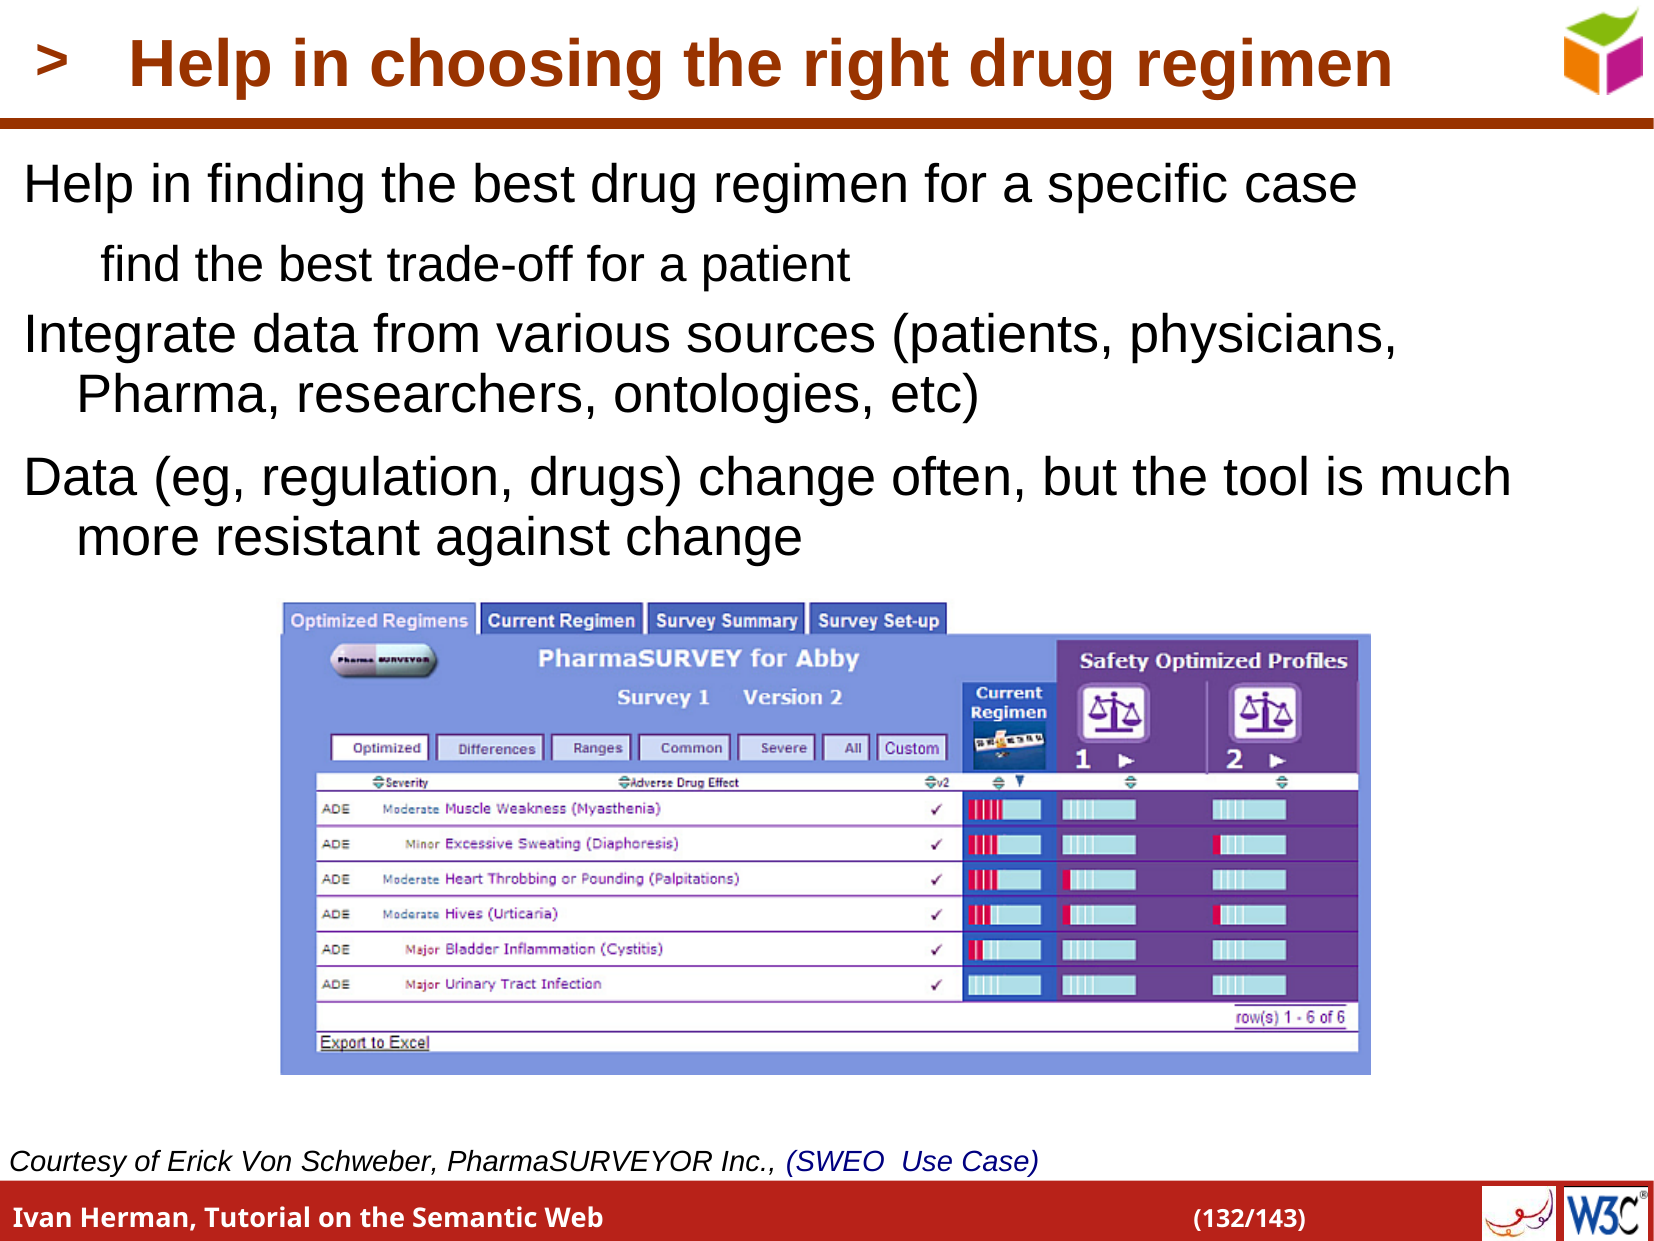

# Help in choosing the right drug regimen
Help in finding the best drug regimen for a specific case
find the best trade-off for a patient
Integrate data from various sources (patients, physicians, Pharma, researchers, ontologies, etc)
Data (eg, regulation, drugs) change often, but the tool is much more resistant against change
Courtesy of Erick Von Schweber, PharmaSURVEYOR Inc., (SWEO Use Case)